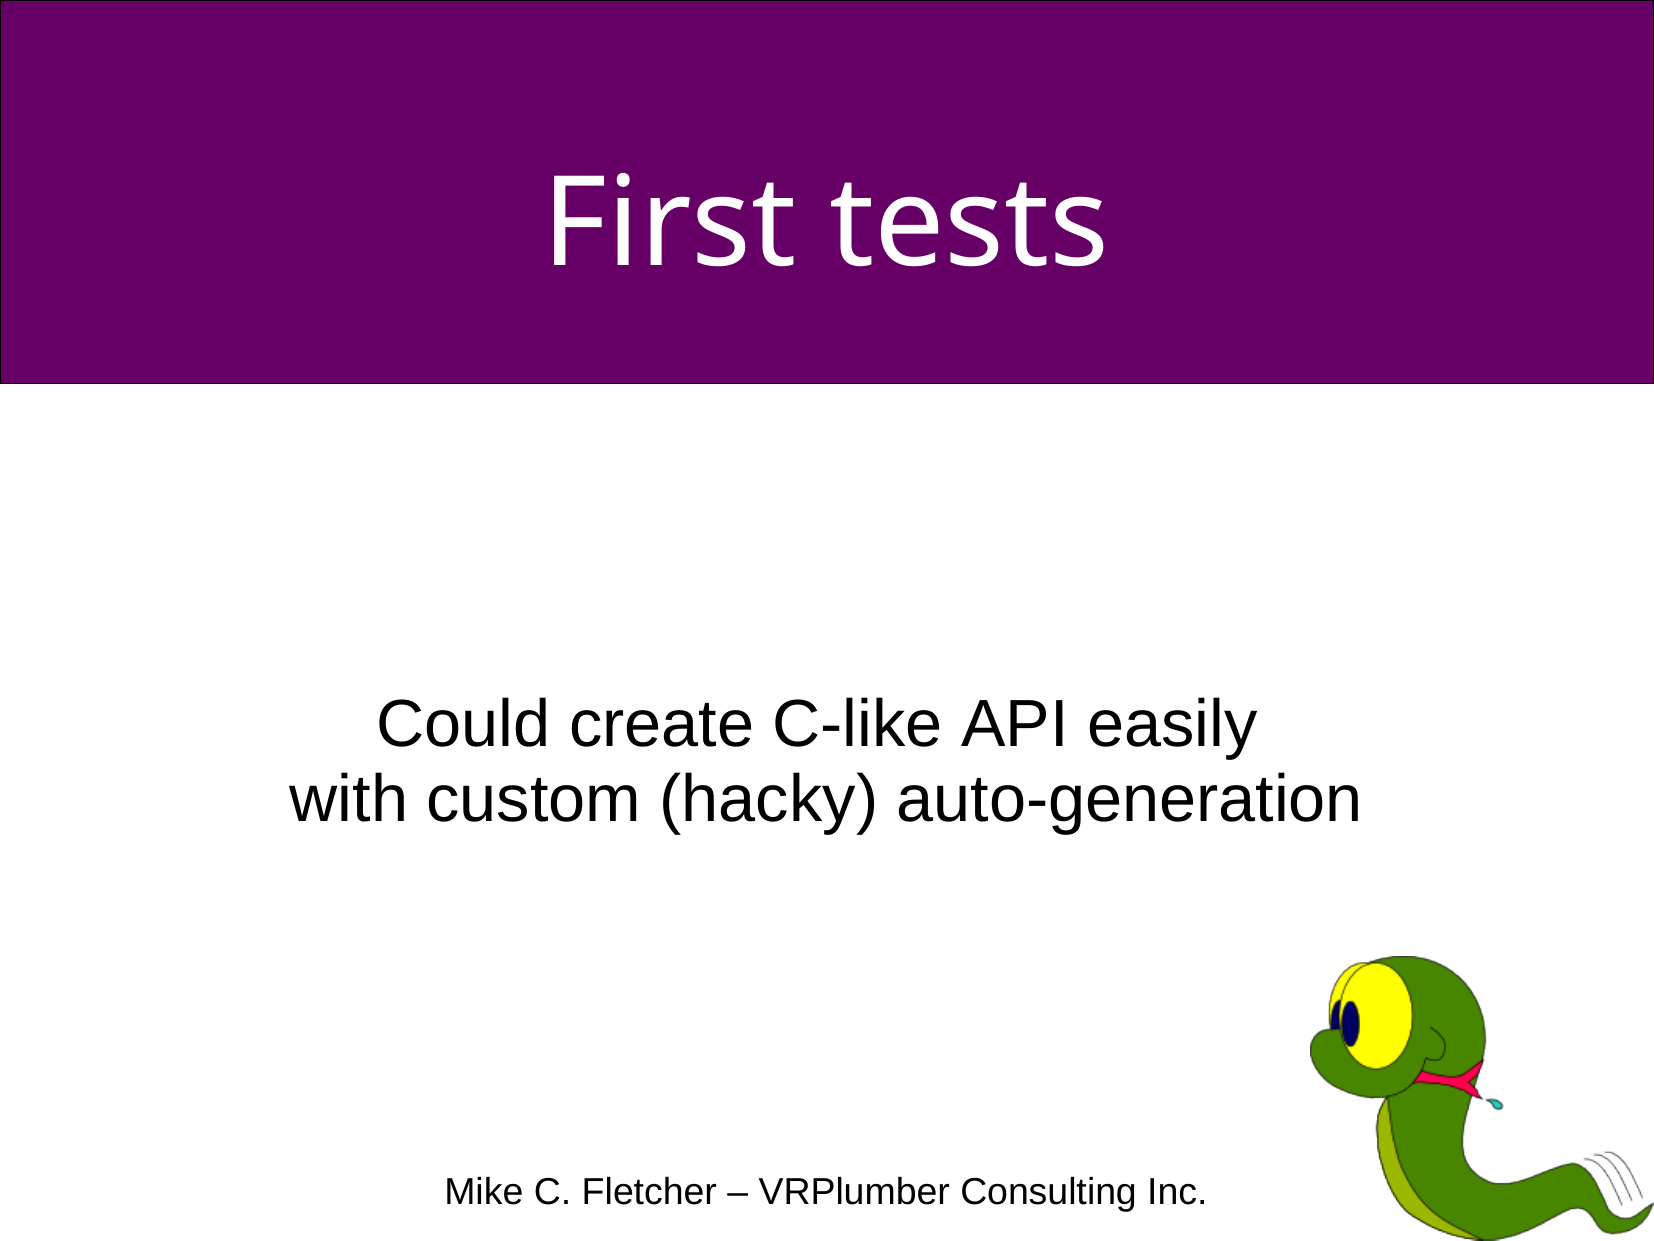

# First tests
Could create C-like API easily
with custom (hacky) auto-generation